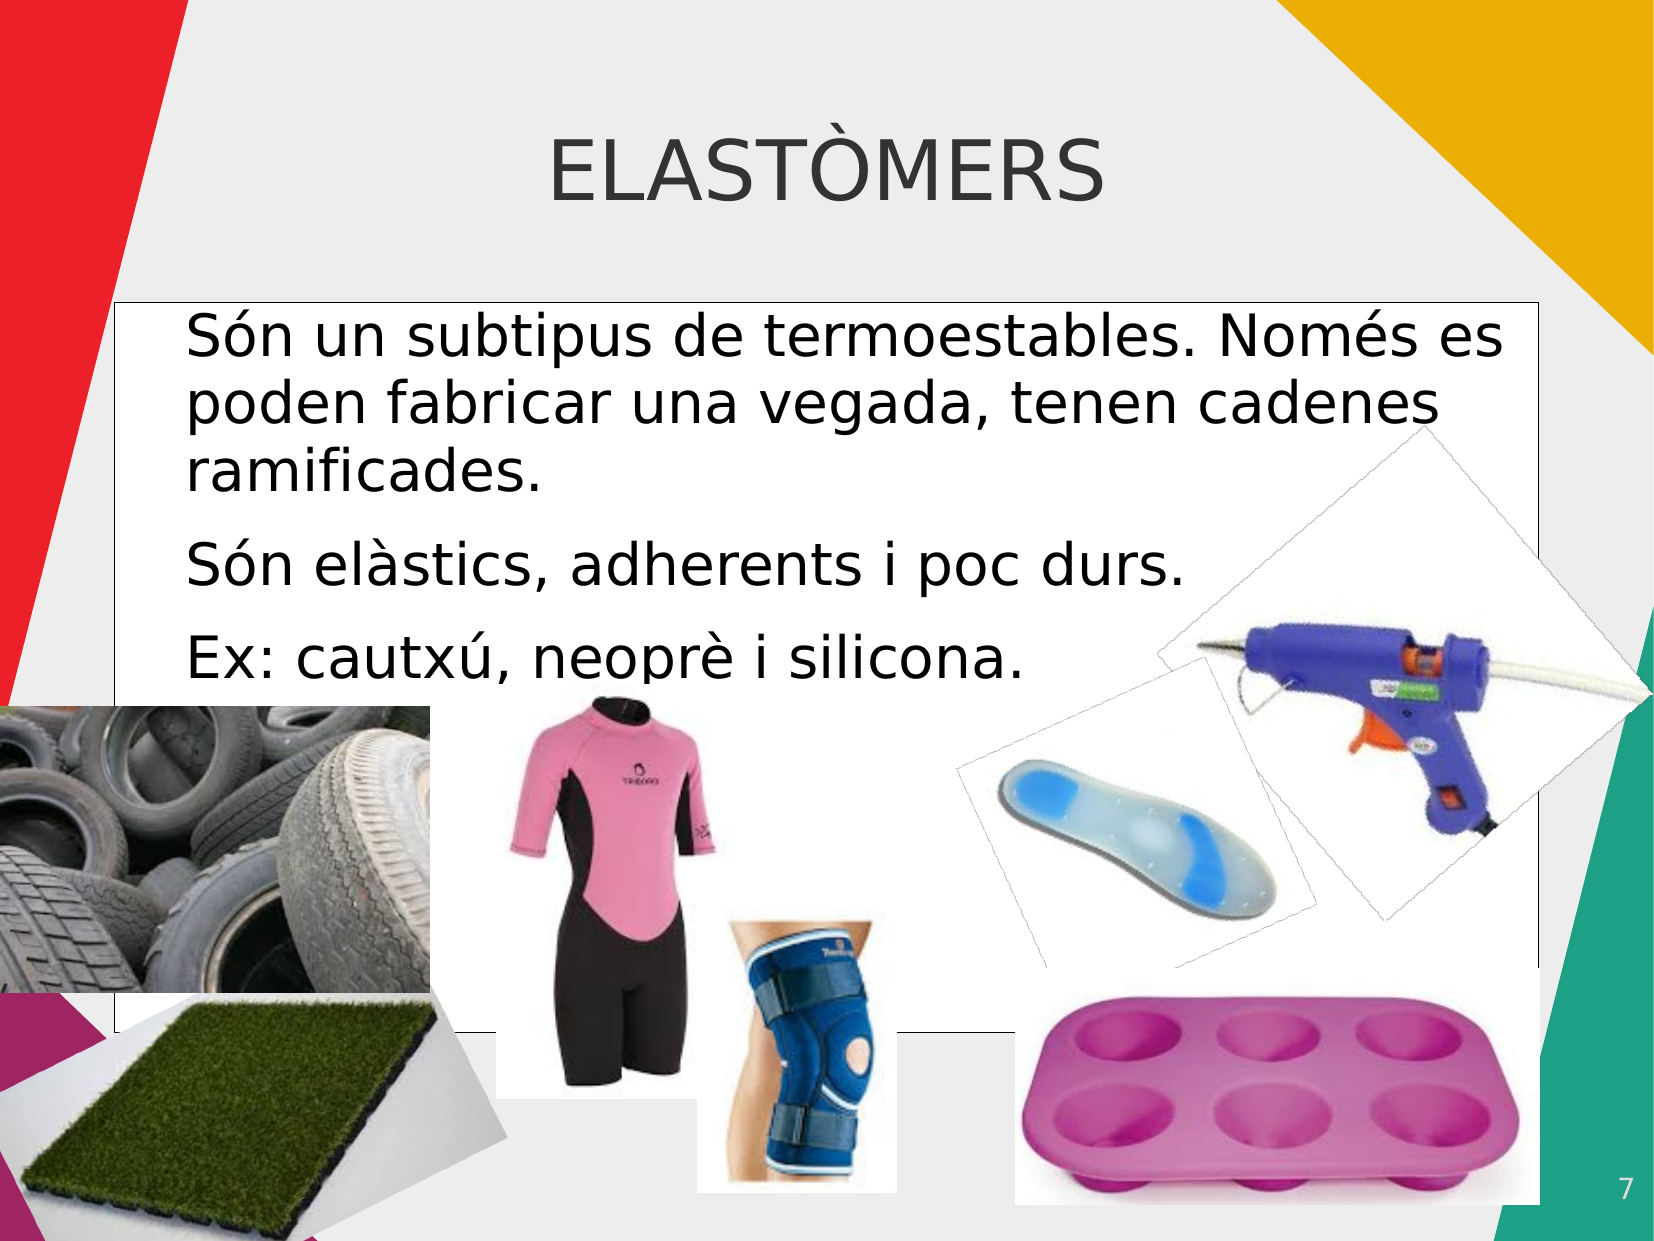

# ELASTÒMERS
Són un subtipus de termoestables. Només es poden fabricar una vegada, tenen cadenes ramificades.
Són elàstics, adherents i poc durs.
Ex: cautxú, neoprè i silicona.
7